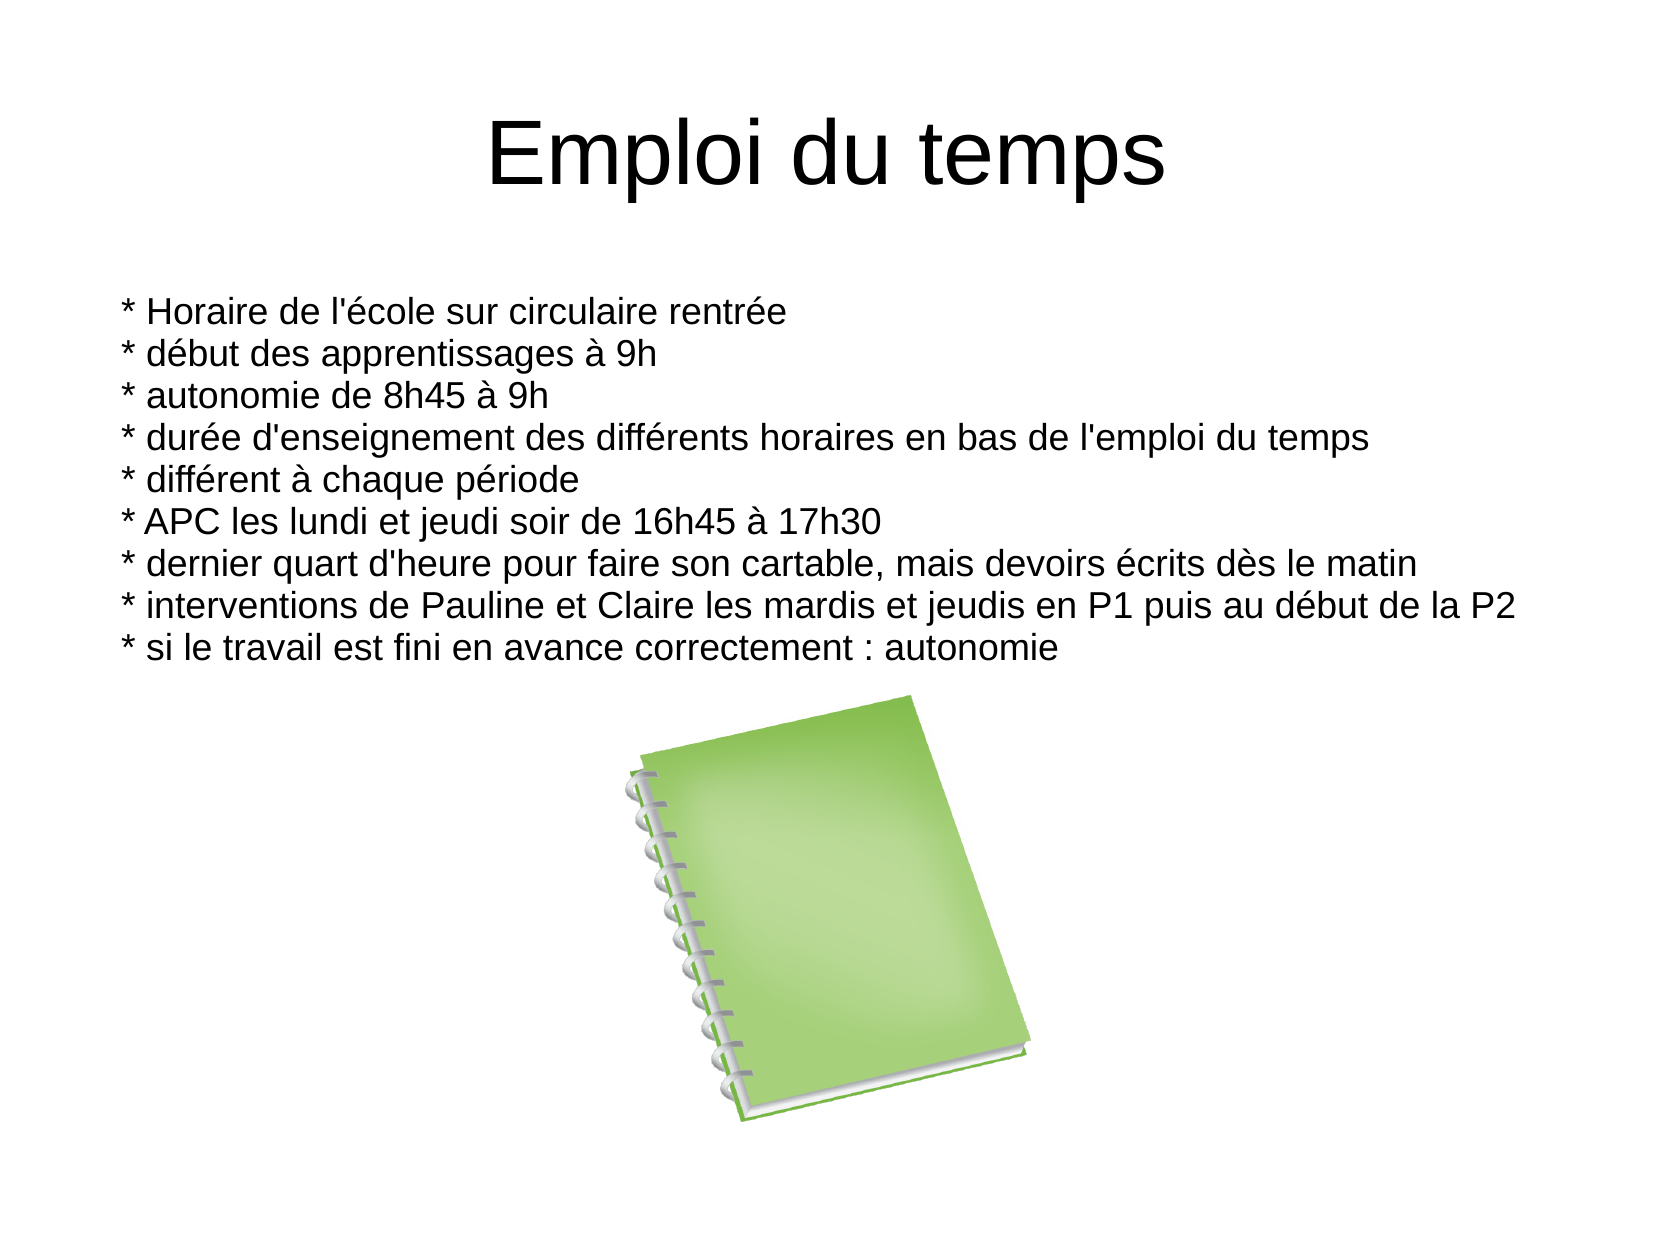

# Emploi du temps
* Horaire de l'école sur circulaire rentrée
* début des apprentissages à 9h
* autonomie de 8h45 à 9h
* durée d'enseignement des différents horaires en bas de l'emploi du temps
* différent à chaque période
* APC les lundi et jeudi soir de 16h45 à 17h30
* dernier quart d'heure pour faire son cartable, mais devoirs écrits dès le matin
* interventions de Pauline et Claire les mardis et jeudis en P1 puis au début de la P2
* si le travail est fini en avance correctement : autonomie